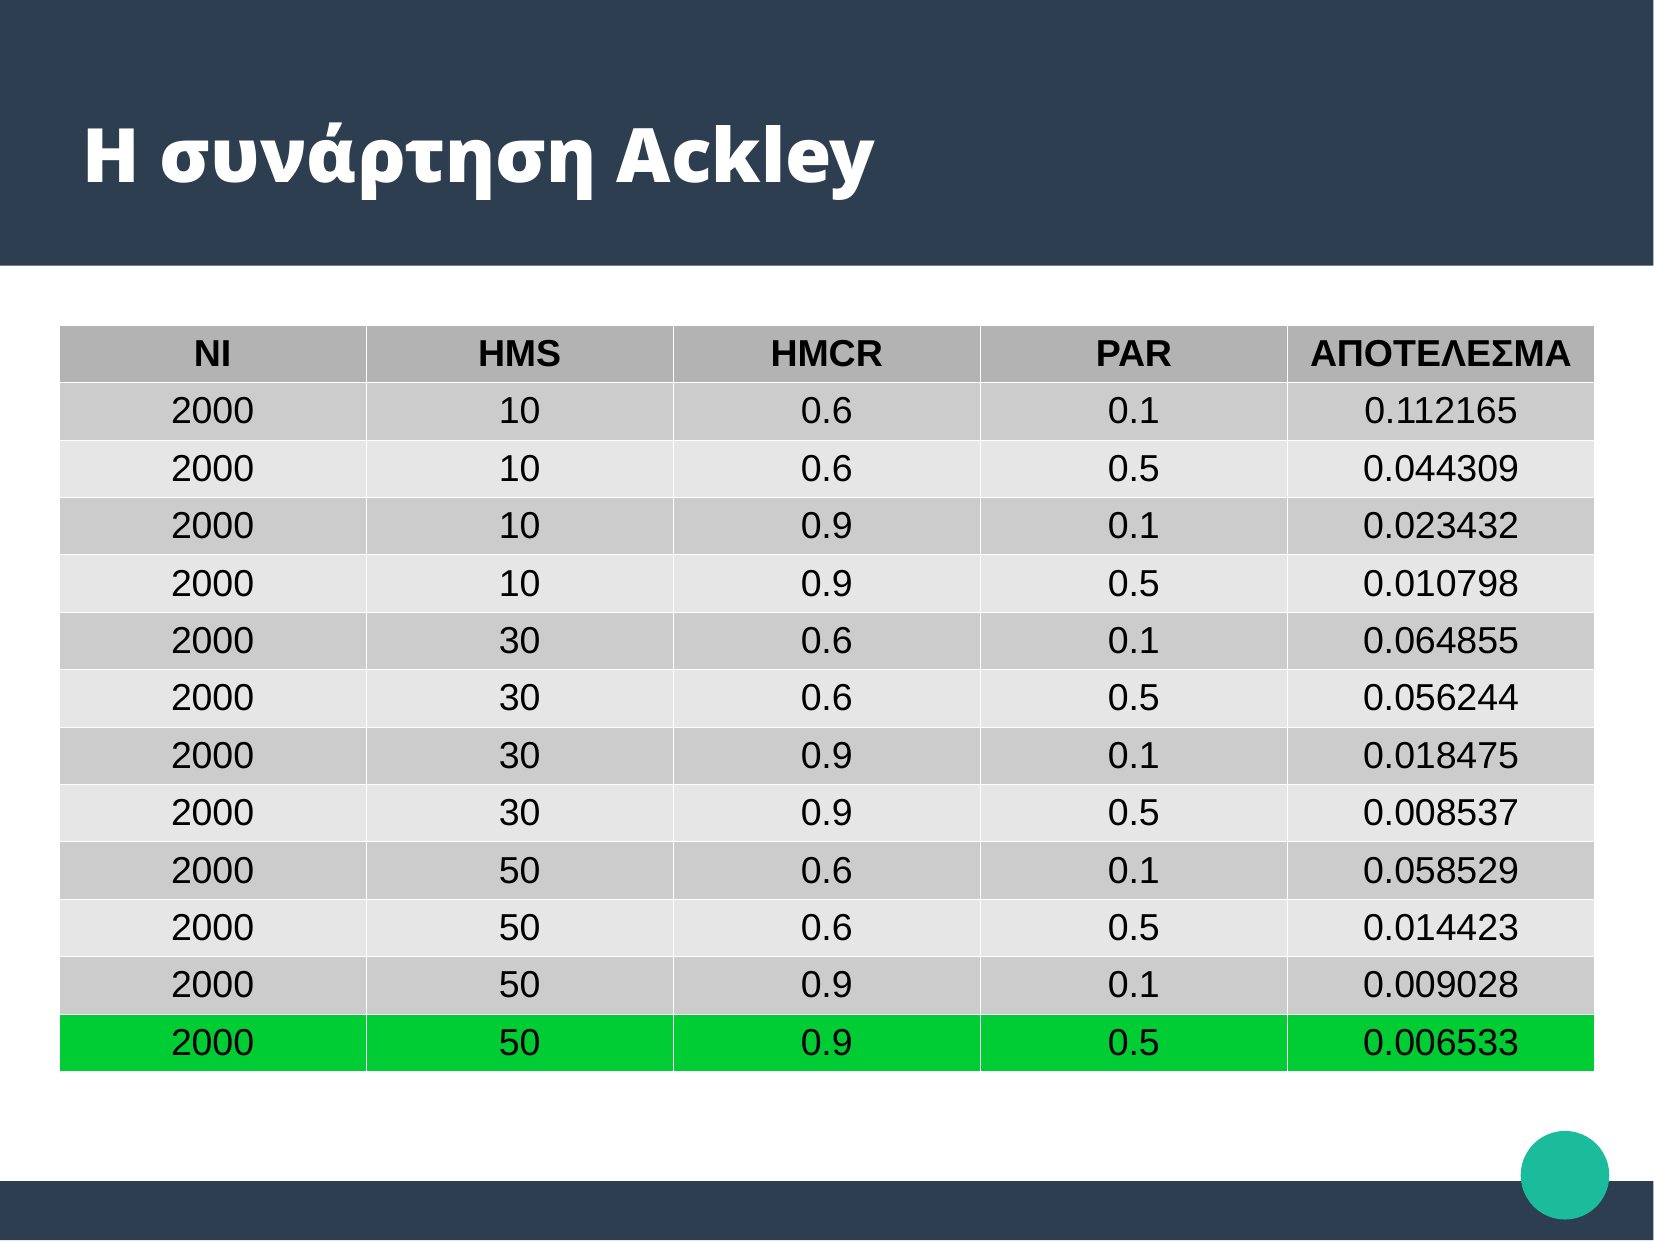

# Η συνάρτηση Ackley
| NI | HMS | HMCR | PAR | ΑΠΟΤΕΛΕΣΜΑ |
| --- | --- | --- | --- | --- |
| 2000 | 10 | 0.6 | 0.1 | 0.112165 |
| 2000 | 10 | 0.6 | 0.5 | 0.044309 |
| 2000 | 10 | 0.9 | 0.1 | 0.023432 |
| 2000 | 10 | 0.9 | 0.5 | 0.010798 |
| 2000 | 30 | 0.6 | 0.1 | 0.064855 |
| 2000 | 30 | 0.6 | 0.5 | 0.056244 |
| 2000 | 30 | 0.9 | 0.1 | 0.018475 |
| 2000 | 30 | 0.9 | 0.5 | 0.008537 |
| 2000 | 50 | 0.6 | 0.1 | 0.058529 |
| 2000 | 50 | 0.6 | 0.5 | 0.014423 |
| 2000 | 50 | 0.9 | 0.1 | 0.009028 |
| 2000 | 50 | 0.9 | 0.5 | 0.006533 |